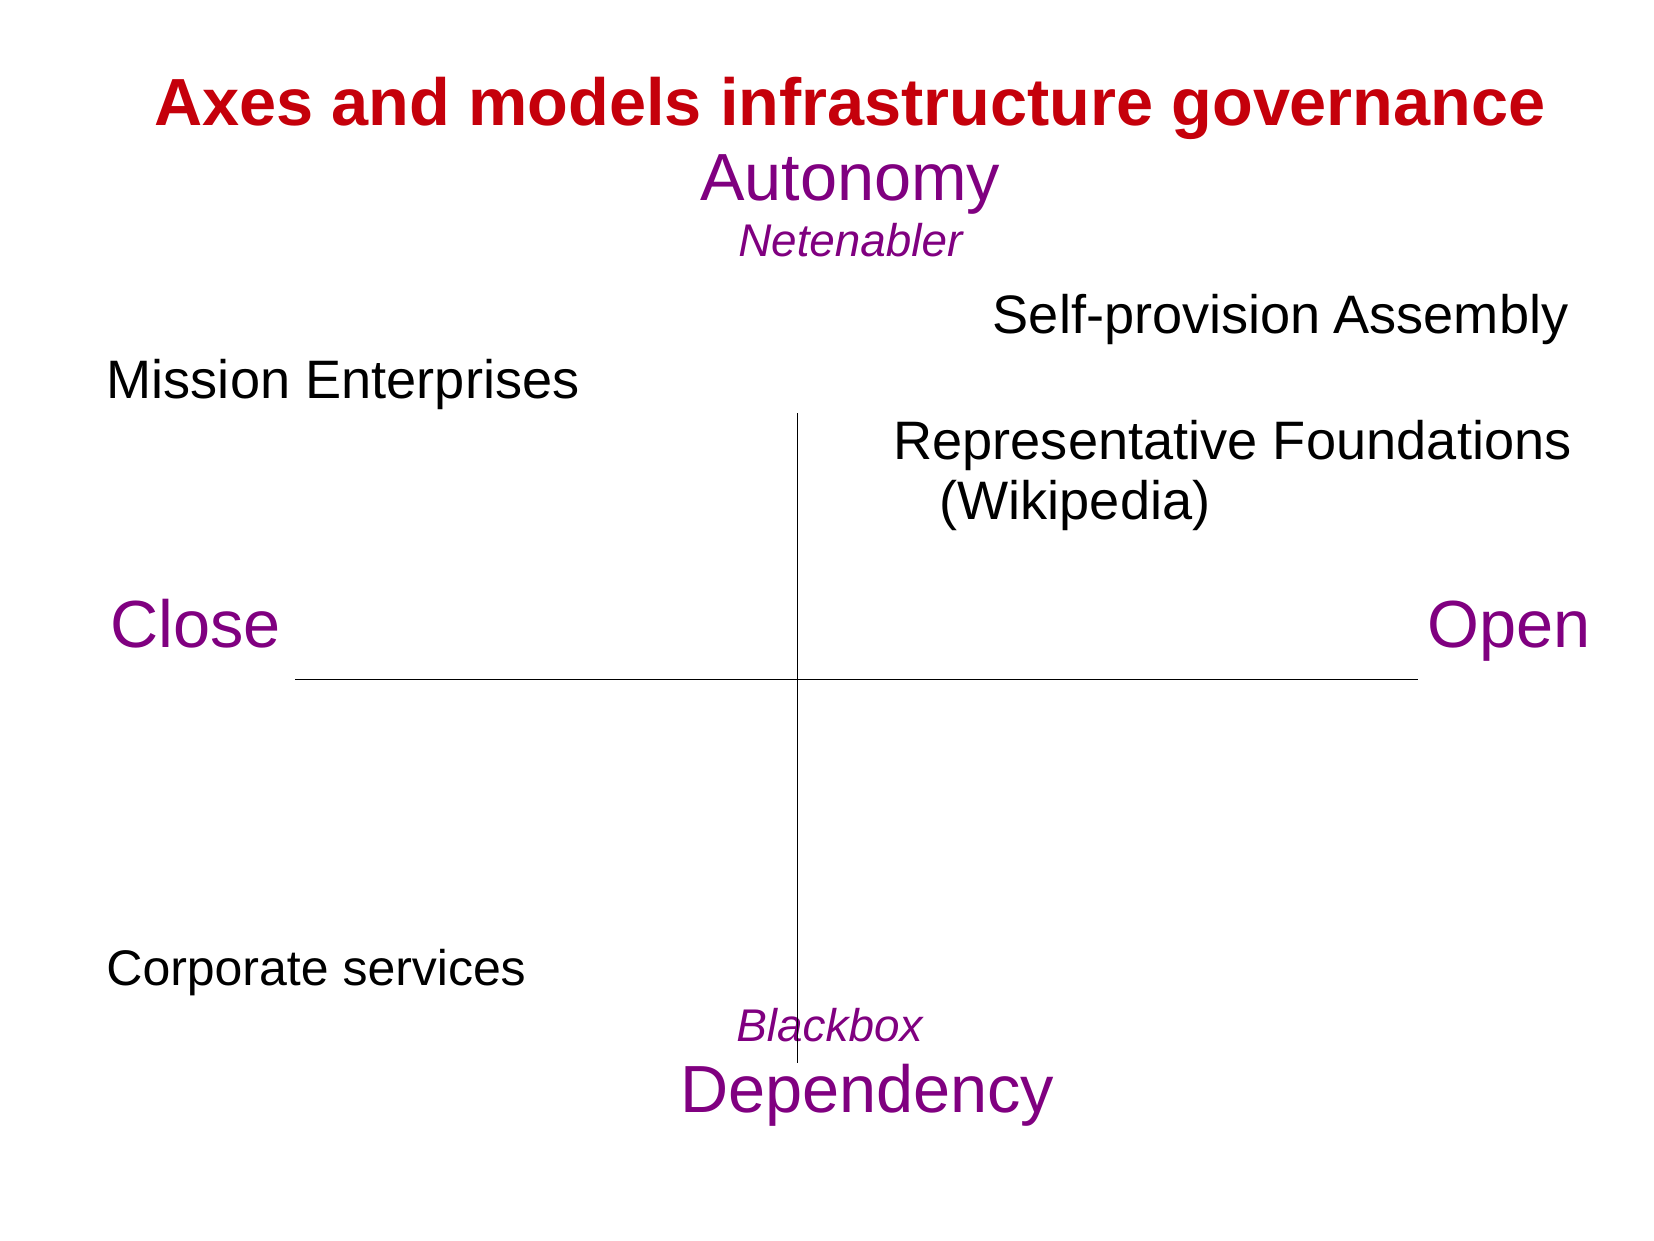

Axes and models infrastructure governance
Autonomy
Netenabler
 Self-provision Assembly
Mission Enterprises
 Representative Foundations
 (Wikipedia)
Close Open
Corporate services
 Blackbox
 Dependency